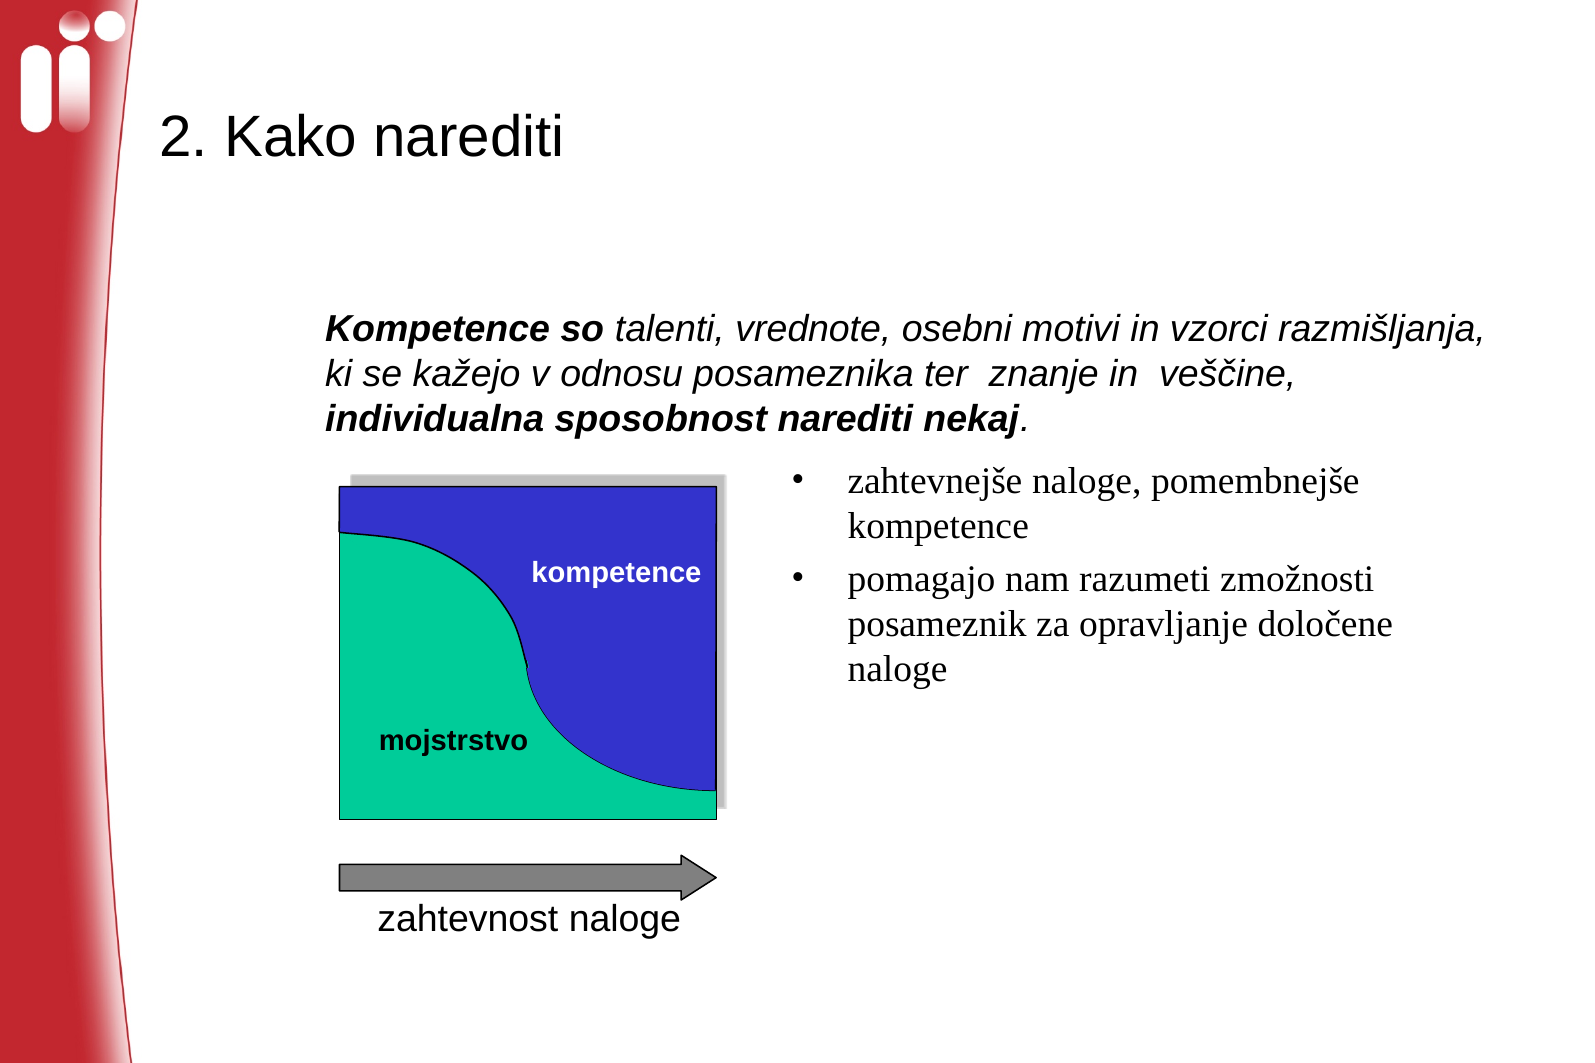

# 2. Kako narediti
Kompetence so talenti, vrednote, osebni motivi in vzorci razmišljanja, ki se kažejo v odnosu posameznika ter znanje in veščine, individualna sposobnost narediti nekaj.
zahtevnejše naloge, pomembnejše kompetence
pomagajo nam razumeti zmožnosti posameznik za opravljanje določene naloge
kompetence
mojstrstvo
zahtevnost naloge